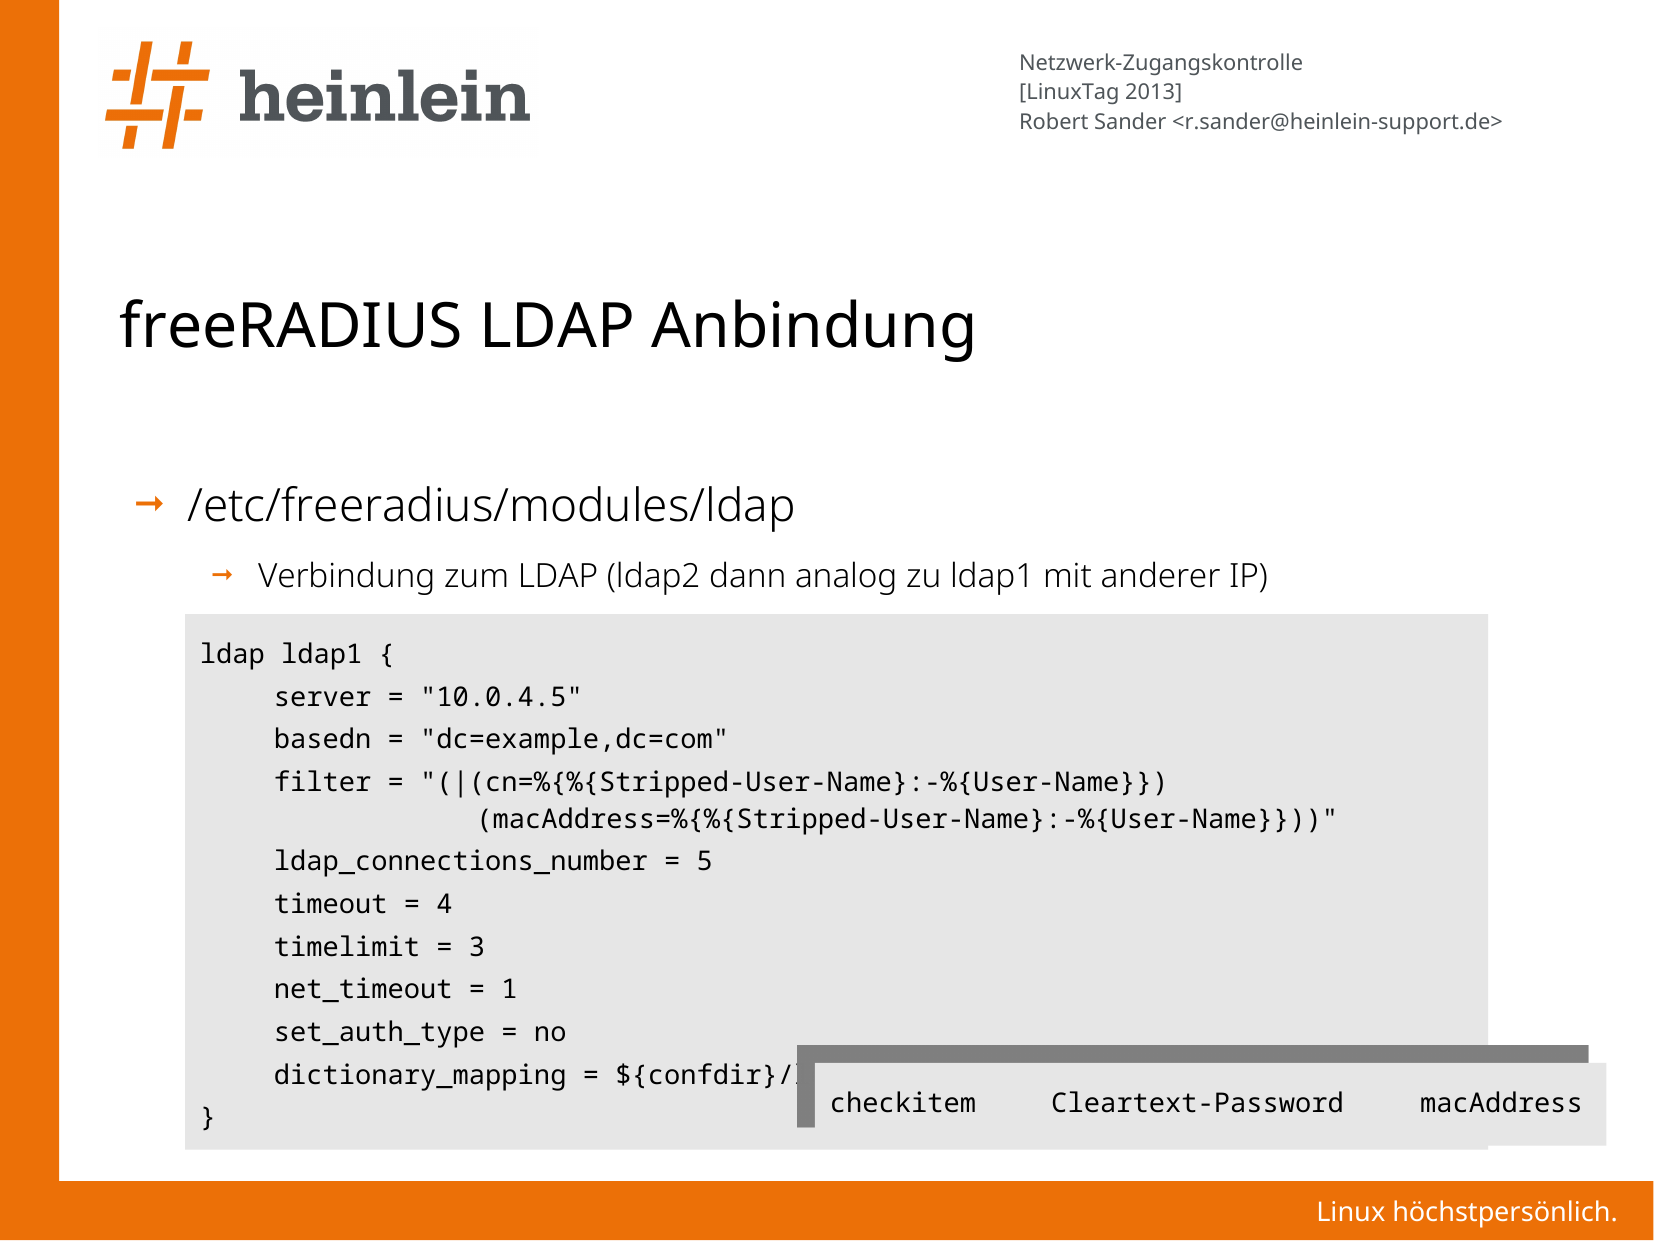

# freeRADIUS LDAP Anbindung
/etc/freeradius/modules/ldap
Verbindung zum LDAP (ldap2 dann analog zu ldap1 mit anderer IP)
ldap ldap1 {
	server = "10.0.4.5"
	basedn = "dc=example,dc=com"
	filter = "(|(cn=%{%{Stripped-User-Name}:-%{User-Name}})
 (macAddress=%{%{Stripped-User-Name}:-%{User-Name}}))"
	ldap_connections_number = 5
	timeout = 4
	timelimit = 3
	net_timeout = 1
	set_auth_type = no
	dictionary_mapping = ${confdir}/ldap.attrmap
}
checkitem		Cleartext-Password		macAddress